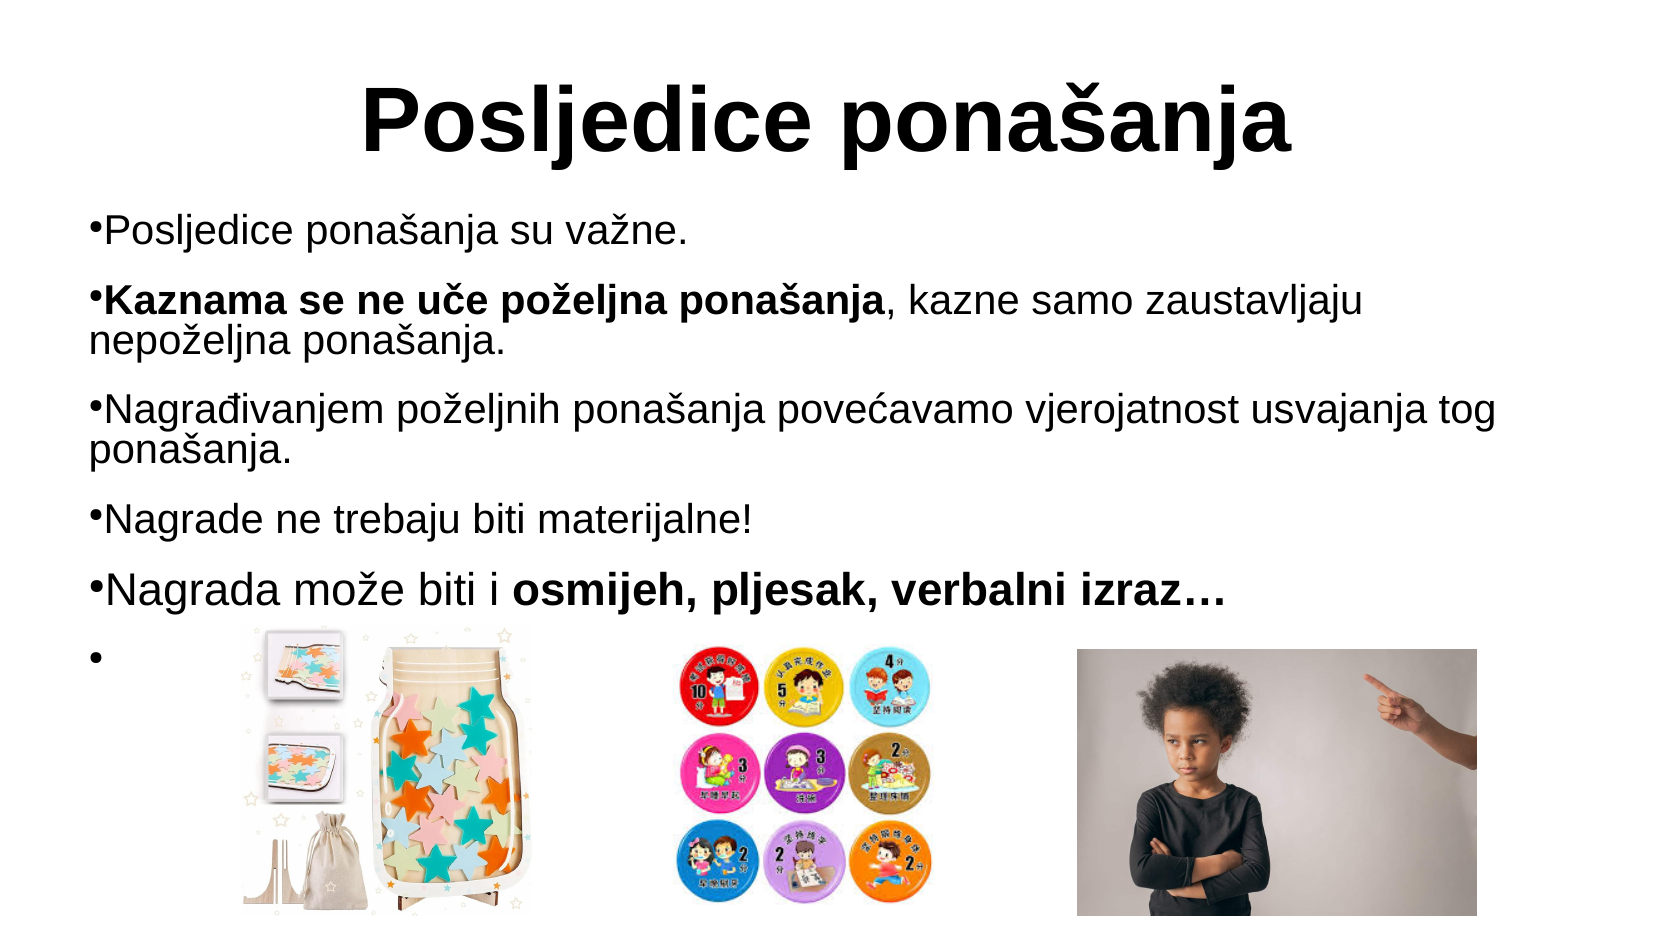

# Posljedice ponašanja
Posljedice ponašanja su važne.
Kaznama se ne uče poželjna ponašanja, kazne samo zaustavljaju nepoželjna ponašanja.
Nagrađivanjem poželjnih ponašanja povećavamo vjerojatnost usvajanja tog ponašanja.
Nagrade ne trebaju biti materijalne!
Nagrada može biti i osmijeh, pljesak, verbalni izraz…